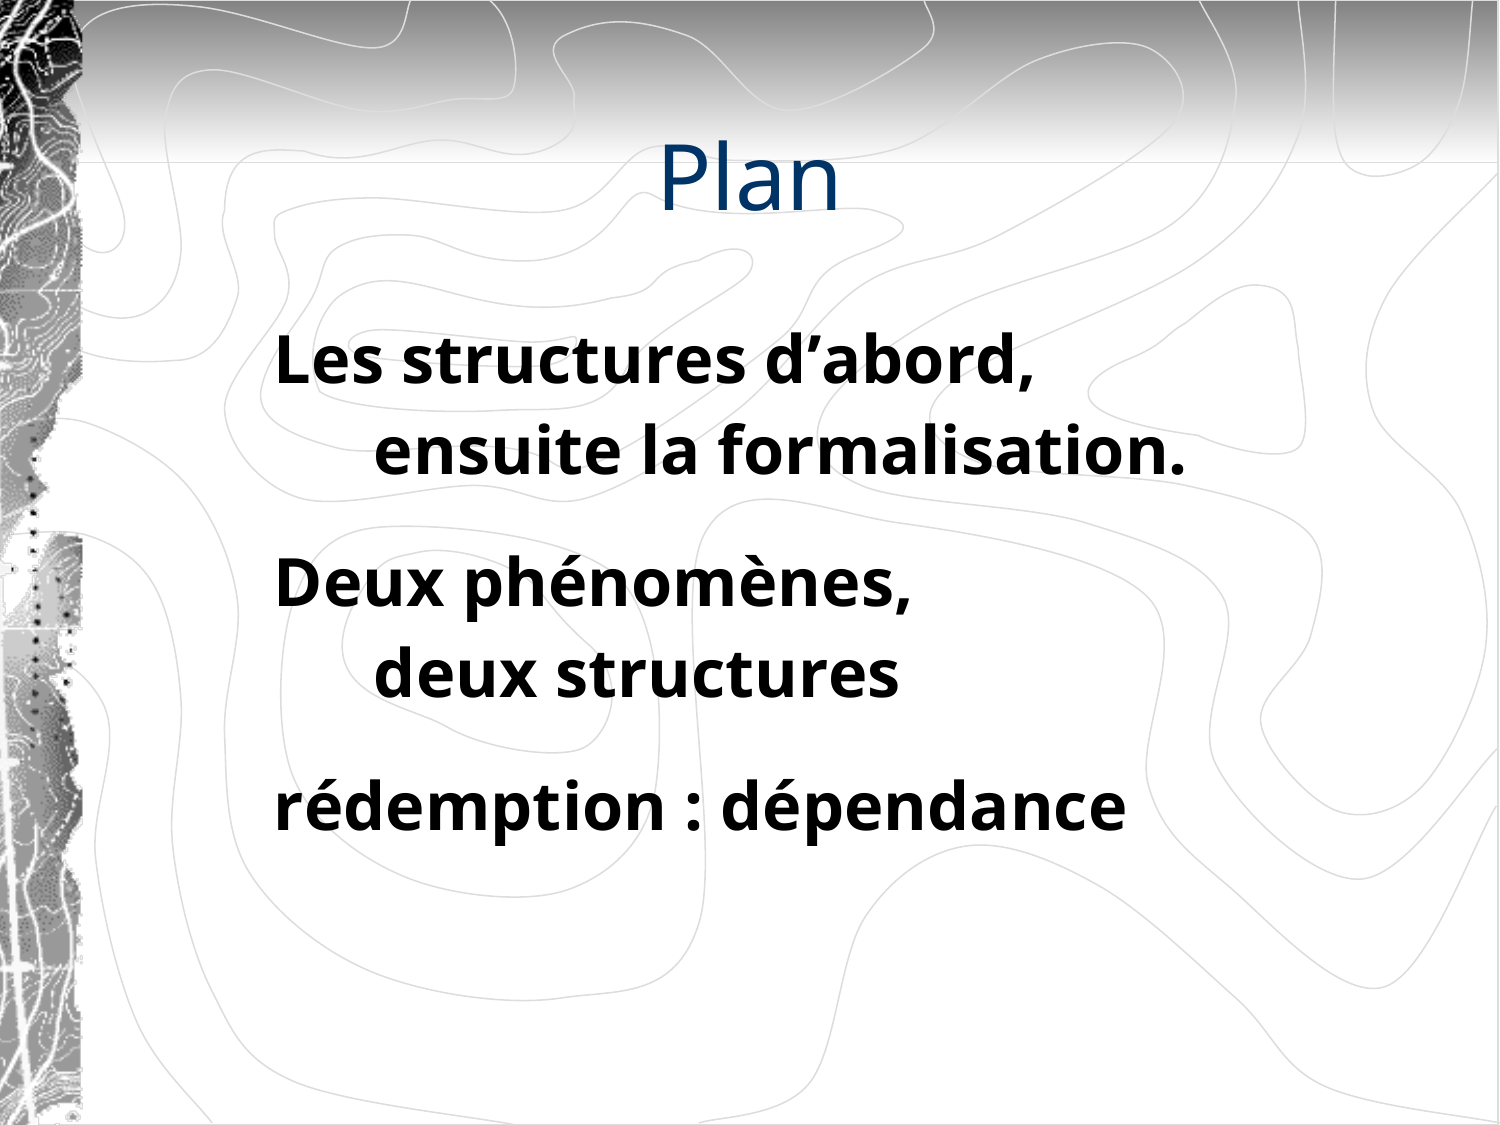

# Plan
Les structures d’abord,
ensuite la formalisation.
Deux phénomènes,
deux structures
rédemption : dépendance